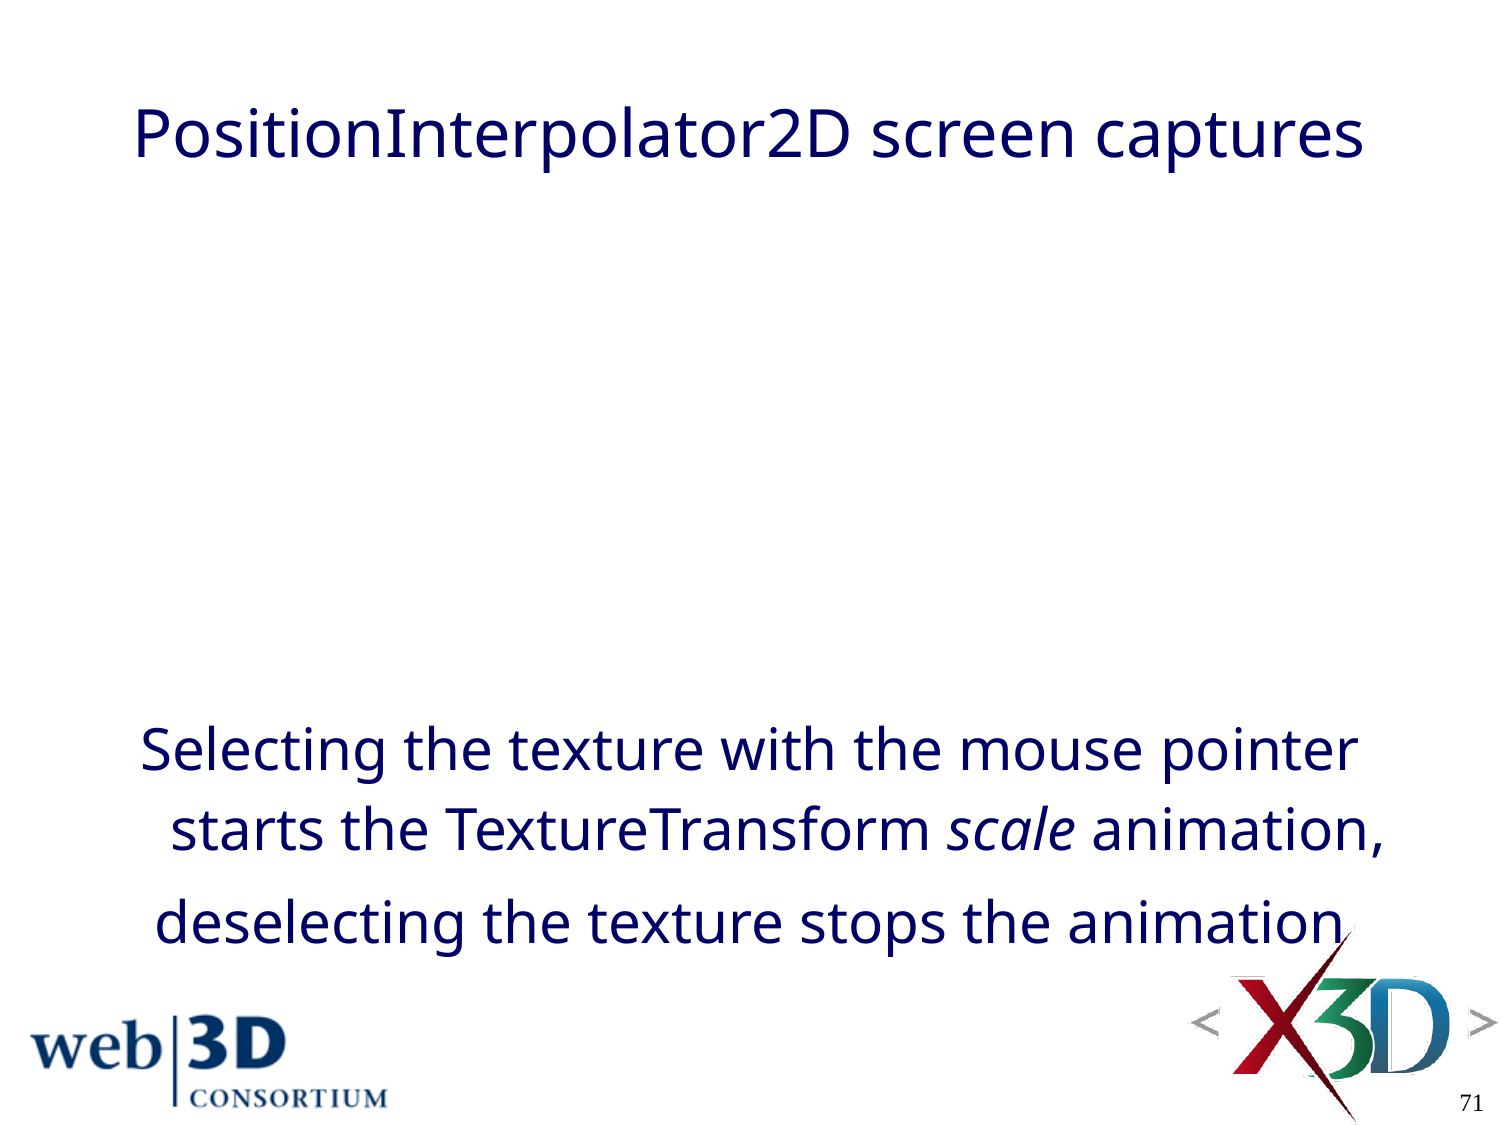

# PositionInterpolator2D screen captures
Selecting the texture with the mouse pointer starts the TextureTransform scale animation,
deselecting the texture stops the animation